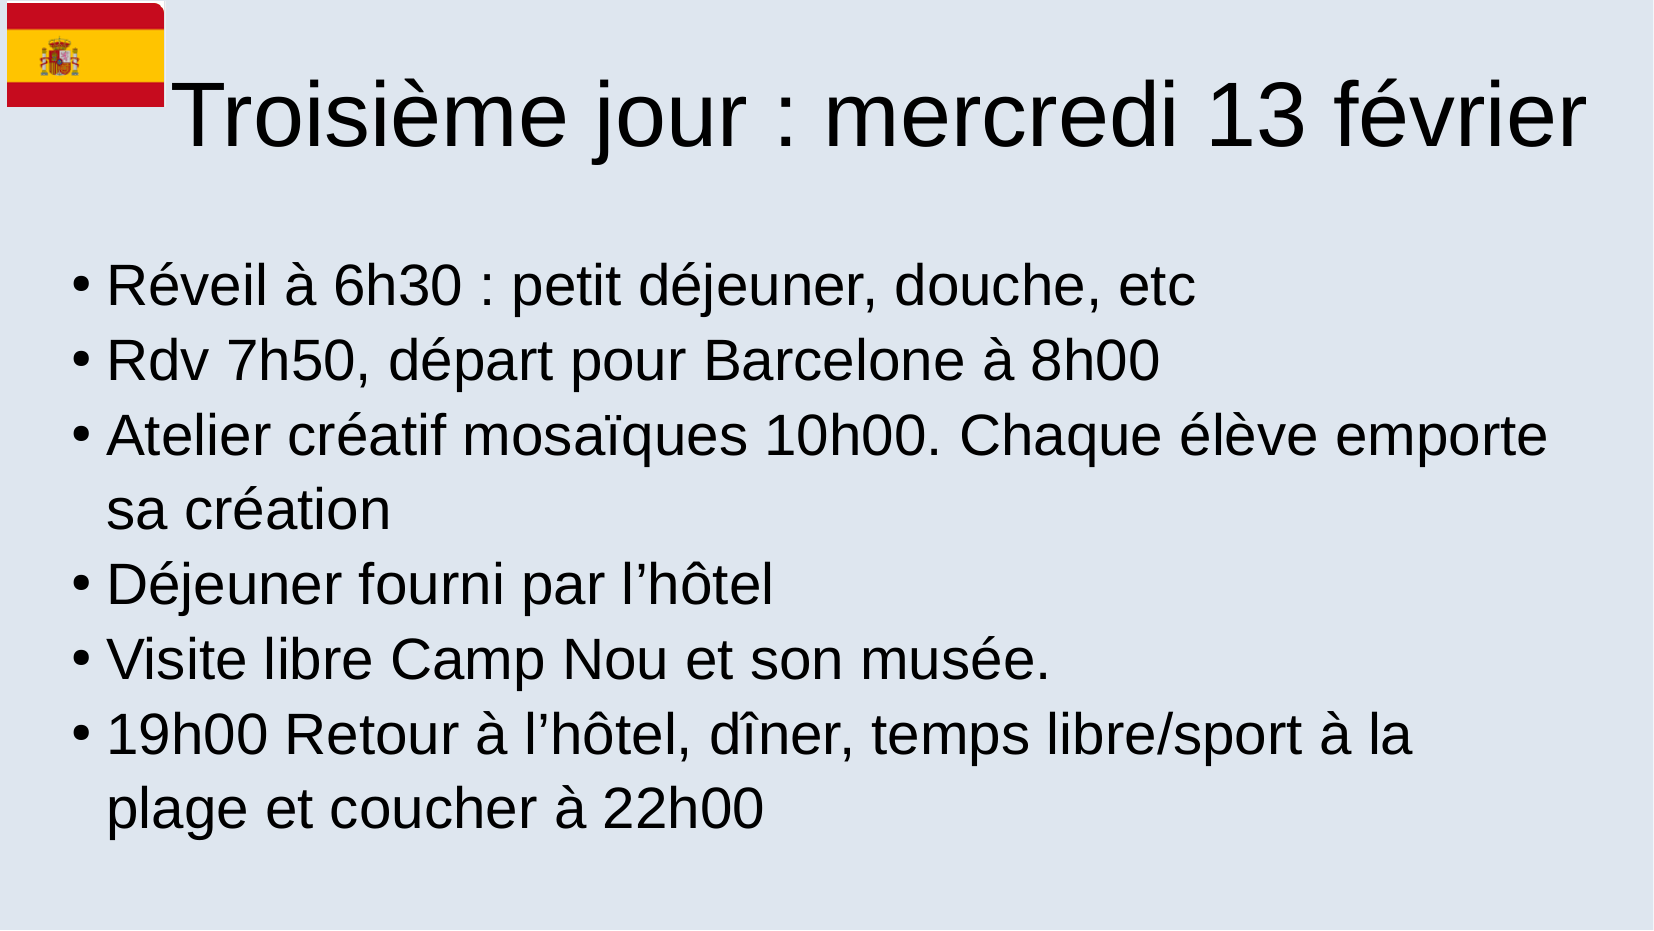

# Troisième jour : mercredi 13 février
Réveil à 6h30 : petit déjeuner, douche, etc
Rdv 7h50, départ pour Barcelone à 8h00
Atelier créatif mosaïques 10h00. Chaque élève emporte sa création
Déjeuner fourni par l’hôtel
Visite libre Camp Nou et son musée.
19h00 Retour à l’hôtel, dîner, temps libre/sport à la plage et coucher à 22h00